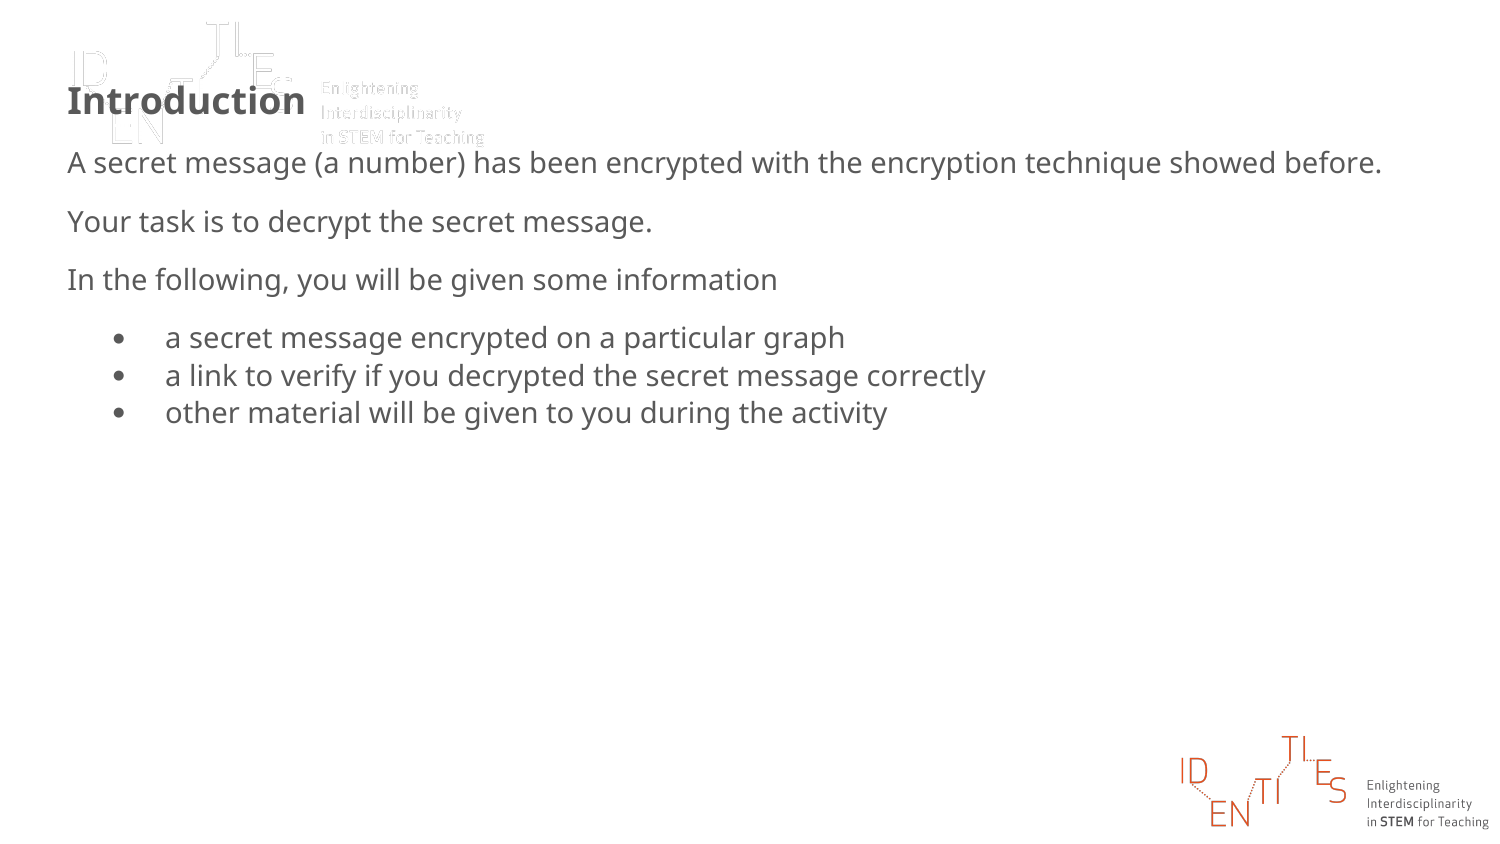

Introduction
A secret message (a number) has been encrypted with the encryption technique showed before.
Your task is to decrypt the secret message.
In the following, you will be given some information
a secret message encrypted on a particular graph
a link to verify if you decrypted the secret message correctly
other material will be given to you during the activity